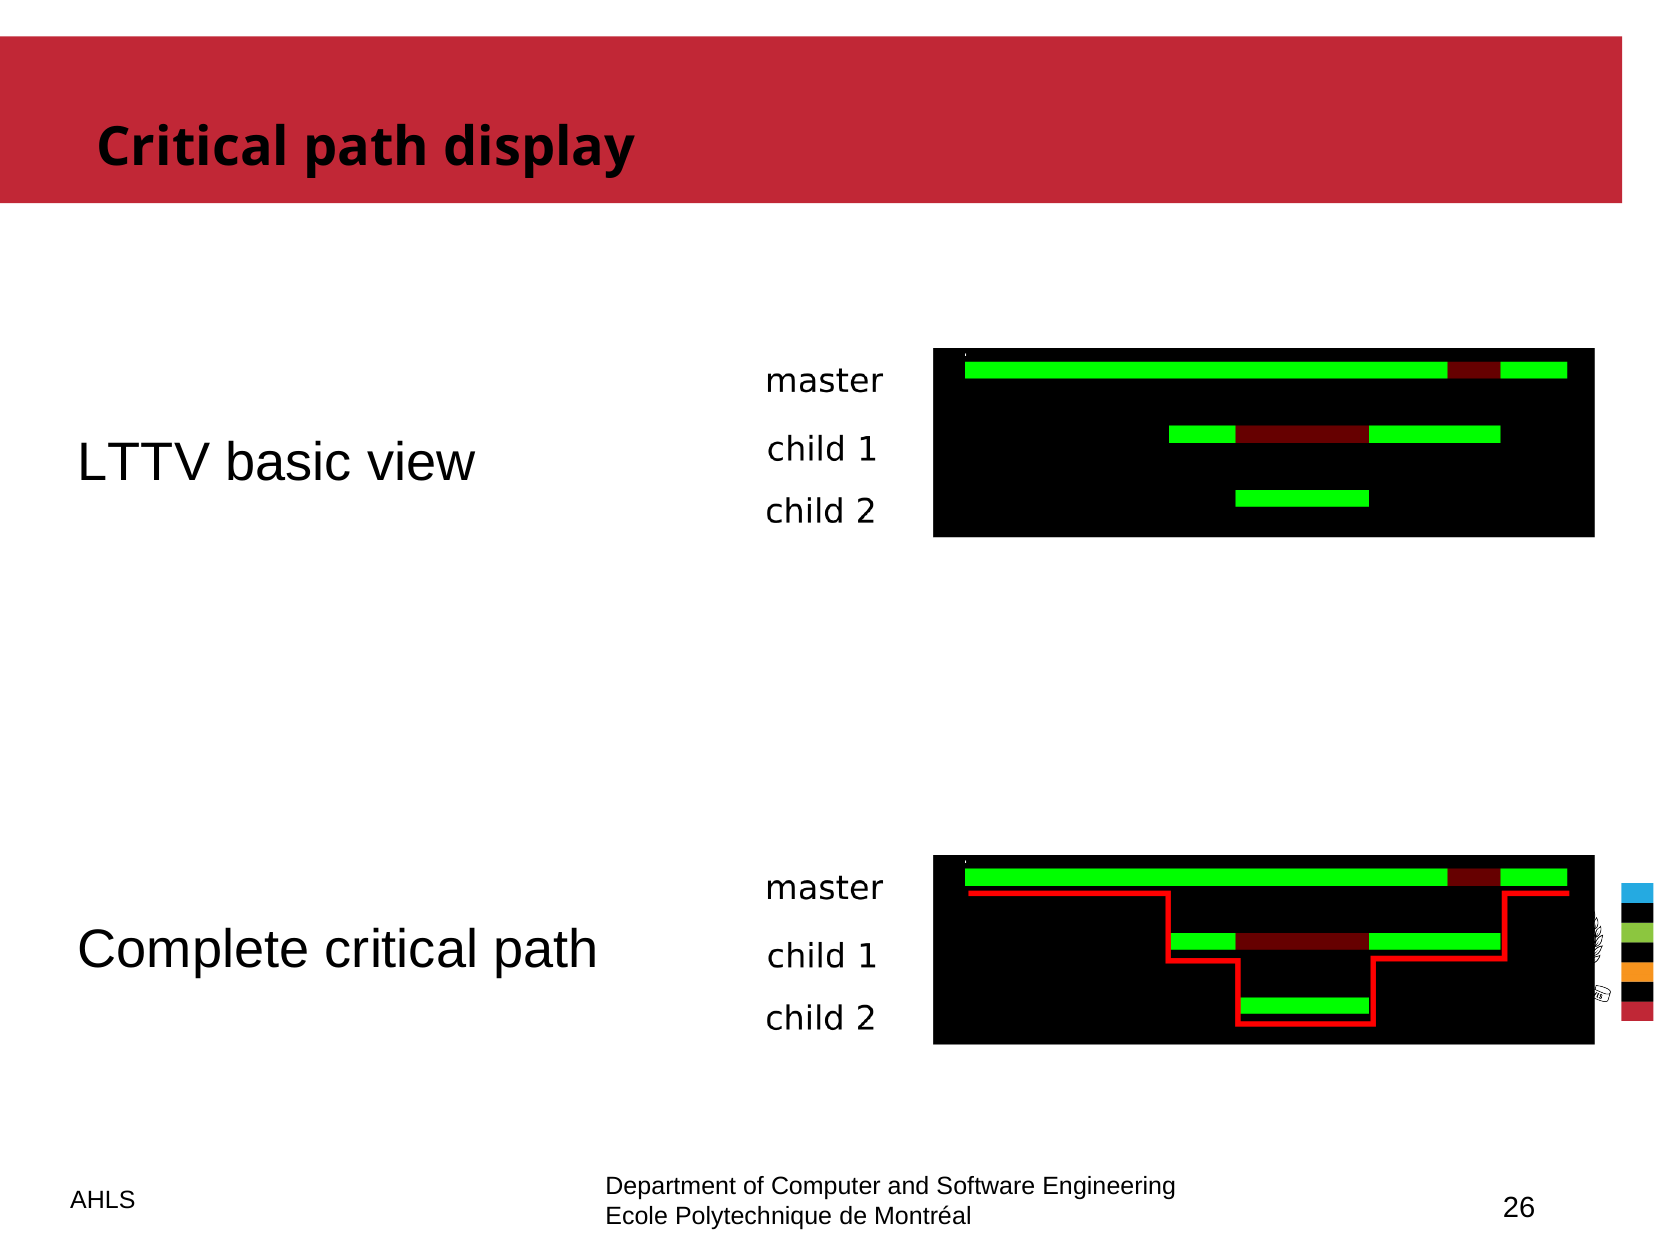

# Critical path display
LTTV basic view
Complete critical path